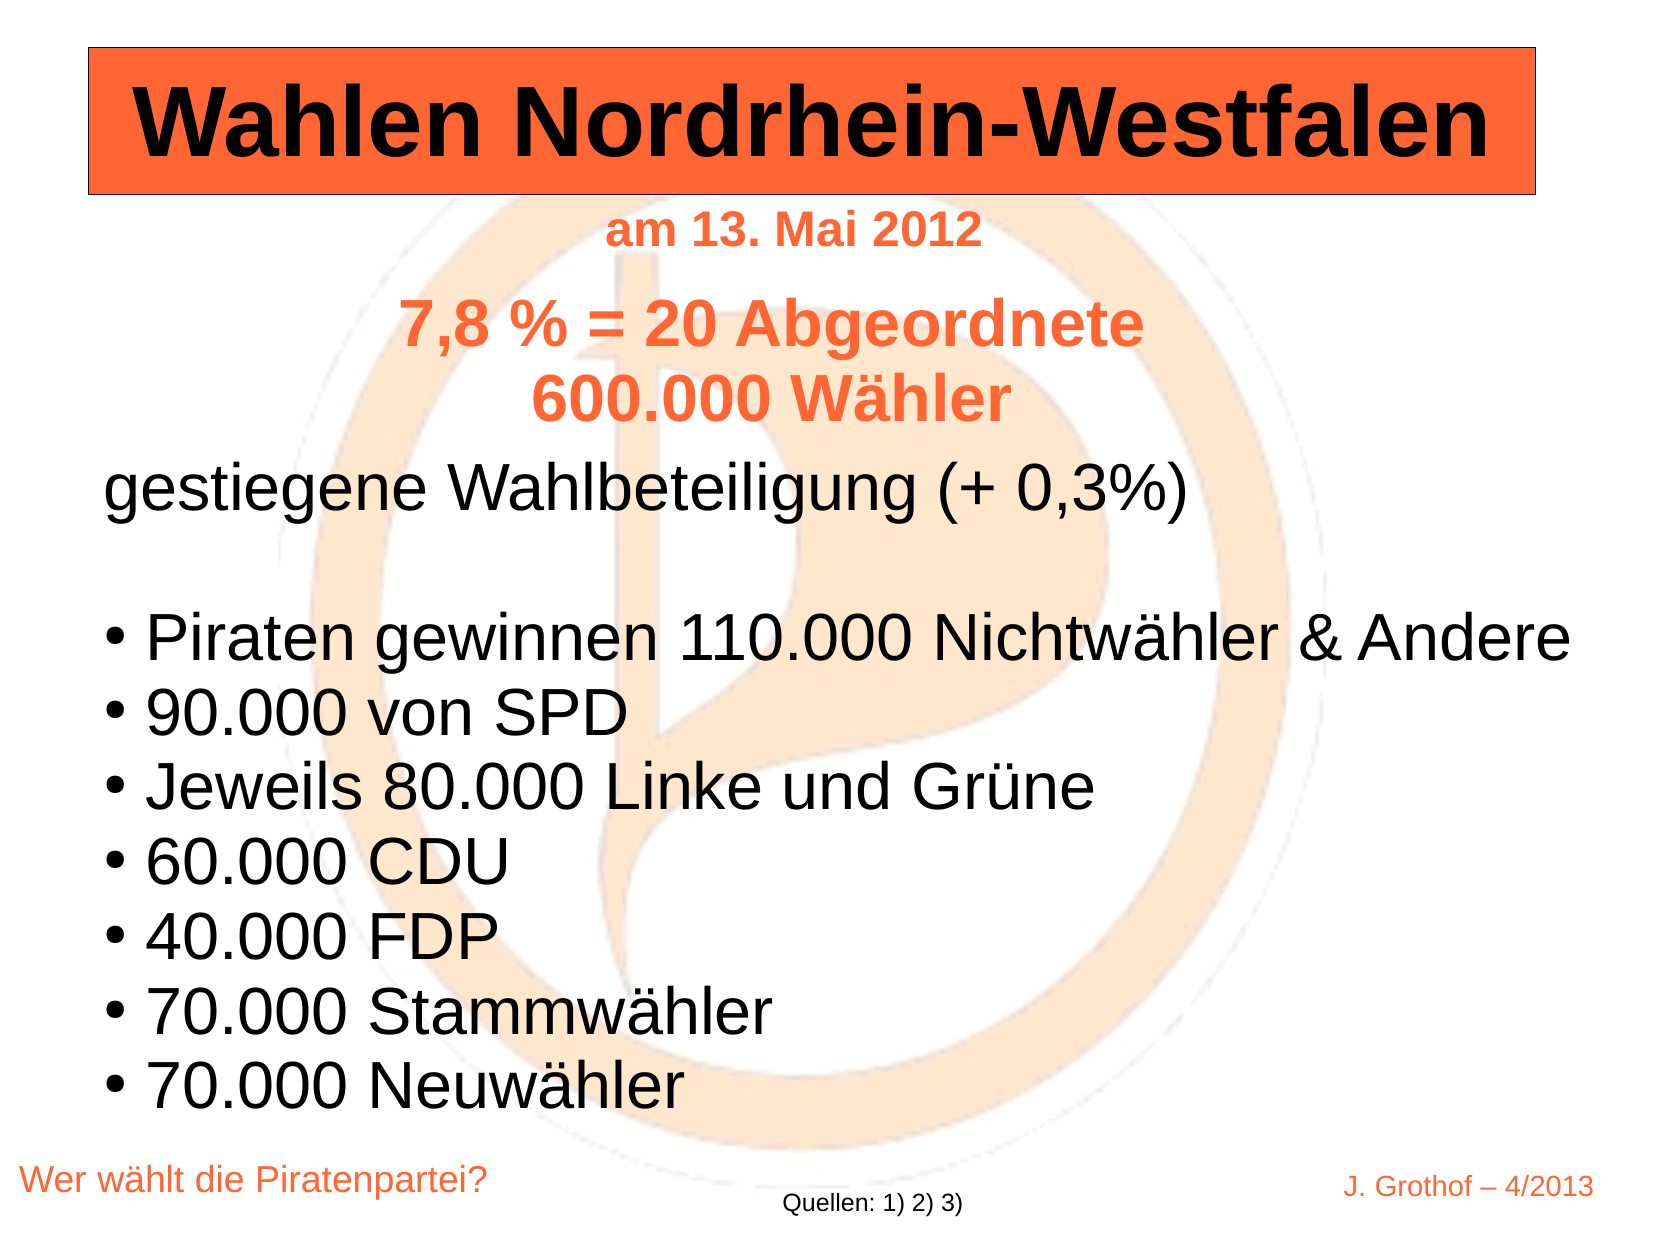

Wahlen Nordrhein-Westfalen
am 13. Mai 2012
7,8 % = 20 Abgeordnete
600.000 Wähler
gestiegene Wahlbeteiligung (+ 0,3%)
 Piraten gewinnen 110.000 Nichtwähler & Andere
 90.000 von SPD
 Jeweils 80.000 Linke und Grüne
 60.000 CDU
 40.000 FDP
 70.000 Stammwähler
 70.000 Neuwähler
Wer wählt die Piratenpartei?
Quellen: 1) 2) 3)